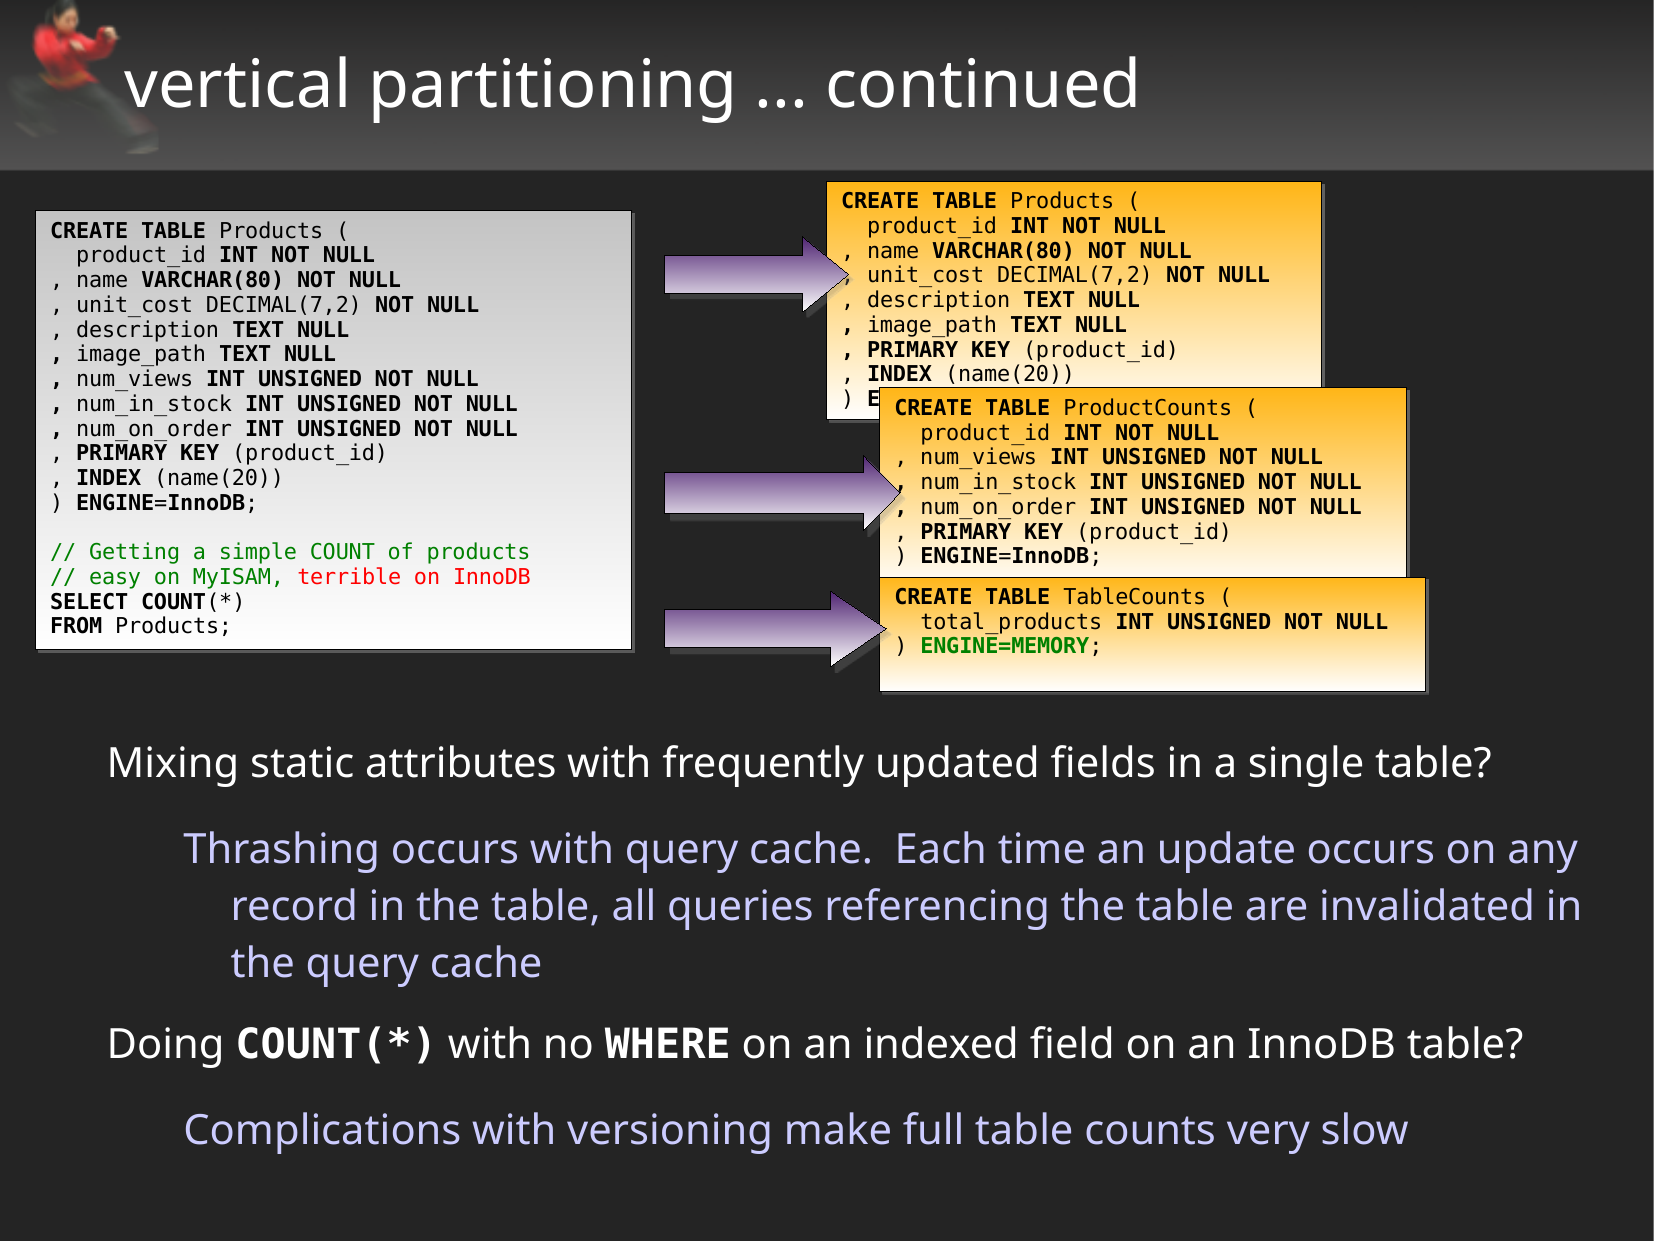

# vertical partitioning ... continued
CREATE TABLE Products (
 product_id INT NOT NULL
, name VARCHAR(80) NOT NULL
, unit_cost DECIMAL(7,2) NOT NULL
, description TEXT NULL
, image_path TEXT NULL
, PRIMARY KEY (product_id)
, INDEX (name(20))
) ENGINE=InnoDB;
CREATE TABLE Products (
 product_id INT NOT NULL
, name VARCHAR(80) NOT NULL
, unit_cost DECIMAL(7,2) NOT NULL
, description TEXT NULL
, image_path TEXT NULL
, num_views INT UNSIGNED NOT NULL
, num_in_stock INT UNSIGNED NOT NULL
, num_on_order INT UNSIGNED NOT NULL
, PRIMARY KEY (product_id)
, INDEX (name(20))
) ENGINE=InnoDB;
// Getting a simple COUNT of products
// easy on MyISAM, terrible on InnoDB
SELECT COUNT(*)
FROM Products;
CREATE TABLE ProductCounts (
 product_id INT NOT NULL
, num_views INT UNSIGNED NOT NULL
, num_in_stock INT UNSIGNED NOT NULL
, num_on_order INT UNSIGNED NOT NULL
, PRIMARY KEY (product_id)
) ENGINE=InnoDB;
CREATE TABLE TableCounts (
 total_products INT UNSIGNED NOT NULL
) ENGINE=MEMORY;
Mixing static attributes with frequently updated fields in a single table?
Thrashing occurs with query cache. Each time an update occurs on any record in the table, all queries referencing the table are invalidated in the query cache
Doing COUNT(*) with no WHERE on an indexed field on an InnoDB table?
Complications with versioning make full table counts very slow